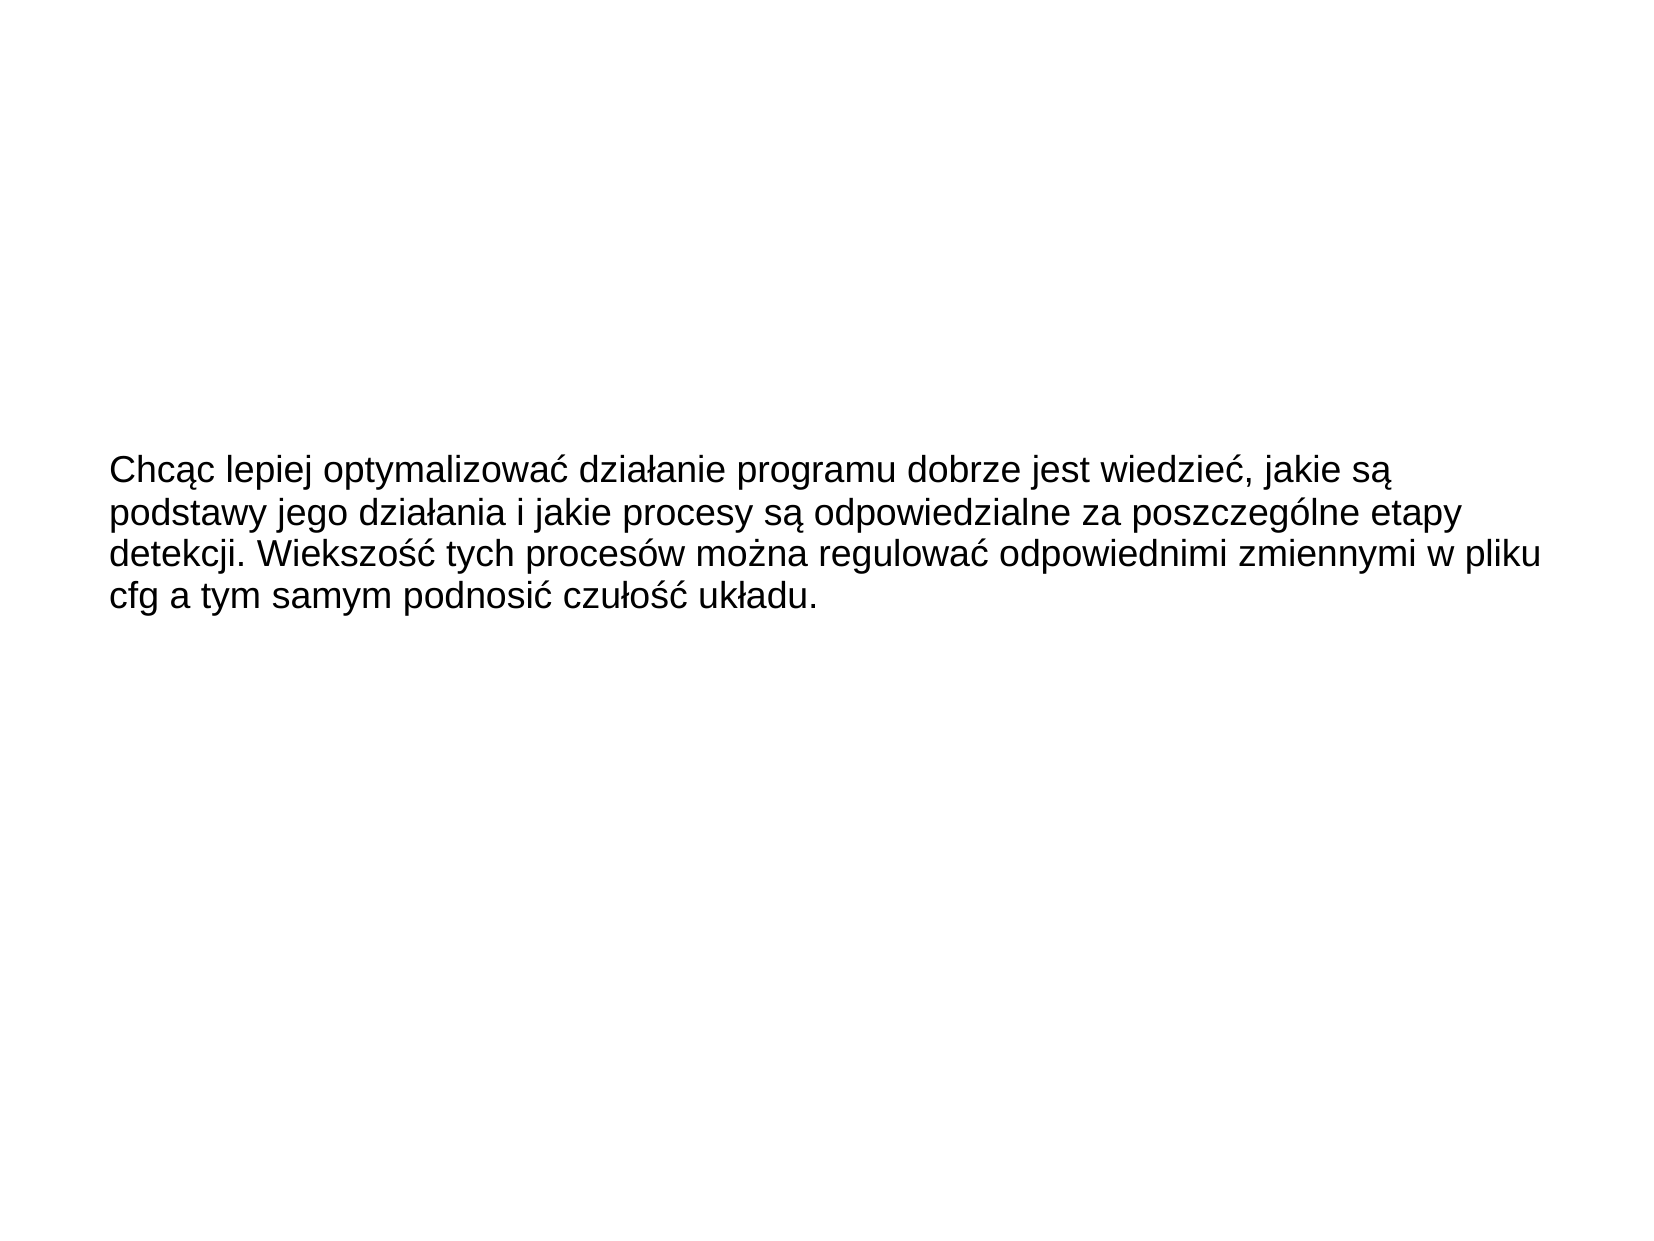

Chcąc lepiej optymalizować działanie programu dobrze jest wiedzieć, jakie są podstawy jego działania i jakie procesy są odpowiedzialne za poszczególne etapy detekcji. Wiekszość tych procesów można regulować odpowiednimi zmiennymi w pliku cfg a tym samym podnosić czułość układu.